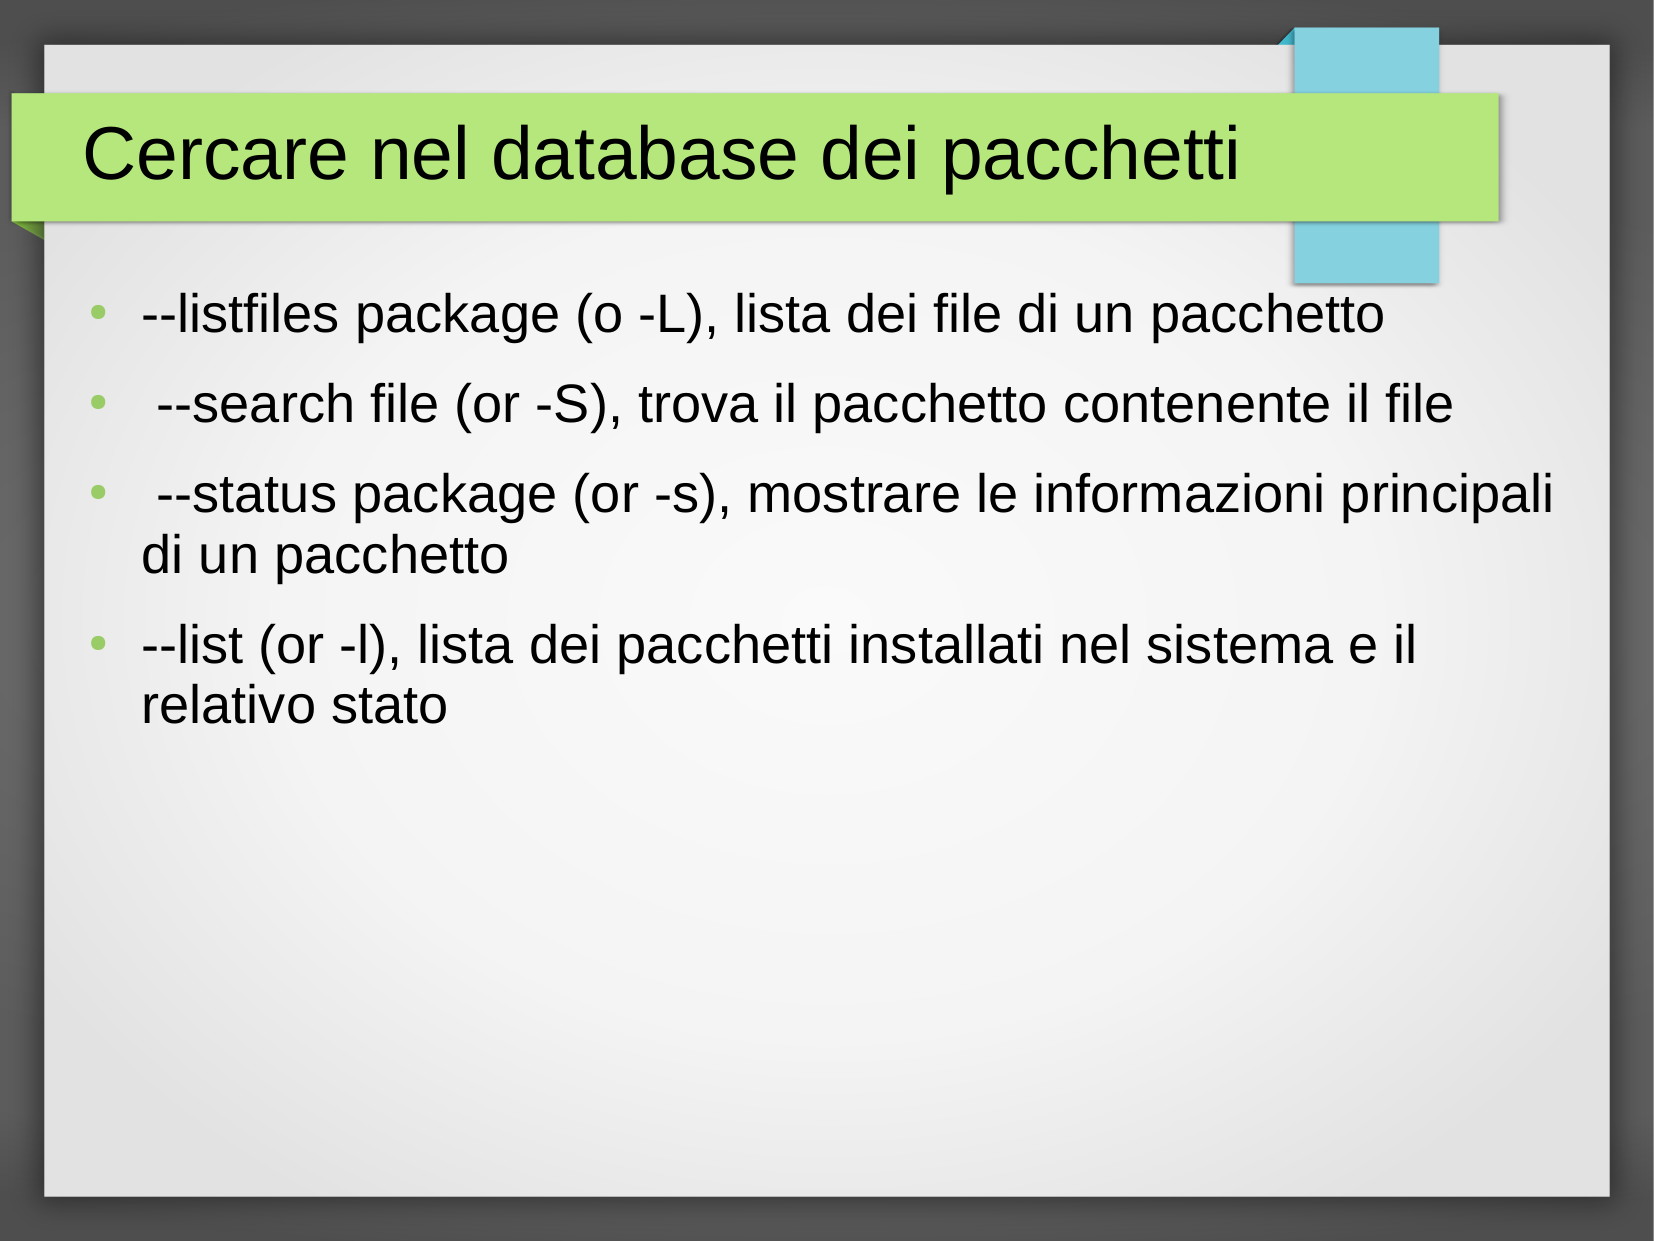

# Cercare nel database dei pacchetti
--listfiles package (o -L), lista dei file di un pacchetto
 --search file (or -S), trova il pacchetto contenente il file
 --status package (or -s), mostrare le informazioni principali di un pacchetto
--list (or -l), lista dei pacchetti installati nel sistema e il relativo stato